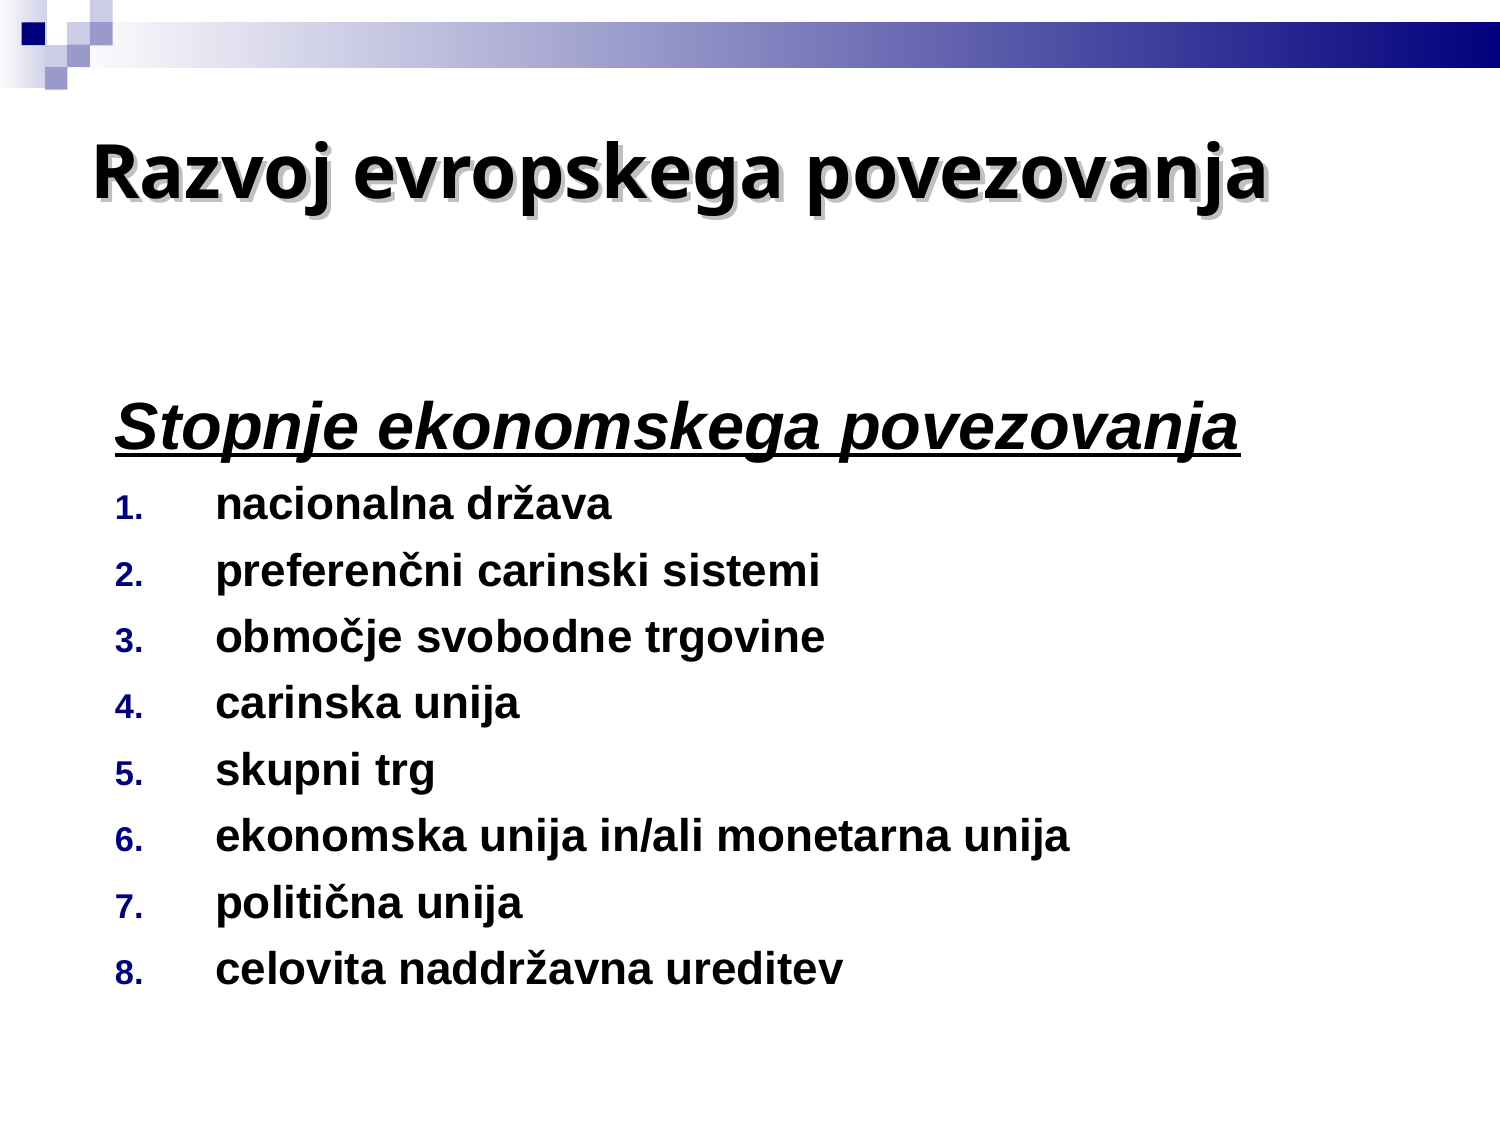

# Razvoj evropskega povezovanja
Stopnje ekonomskega povezovanja
nacionalna država
preferenčni carinski sistemi
območje svobodne trgovine
carinska unija
skupni trg
ekonomska unija in/ali monetarna unija
politična unija
celovita naddržavna ureditev